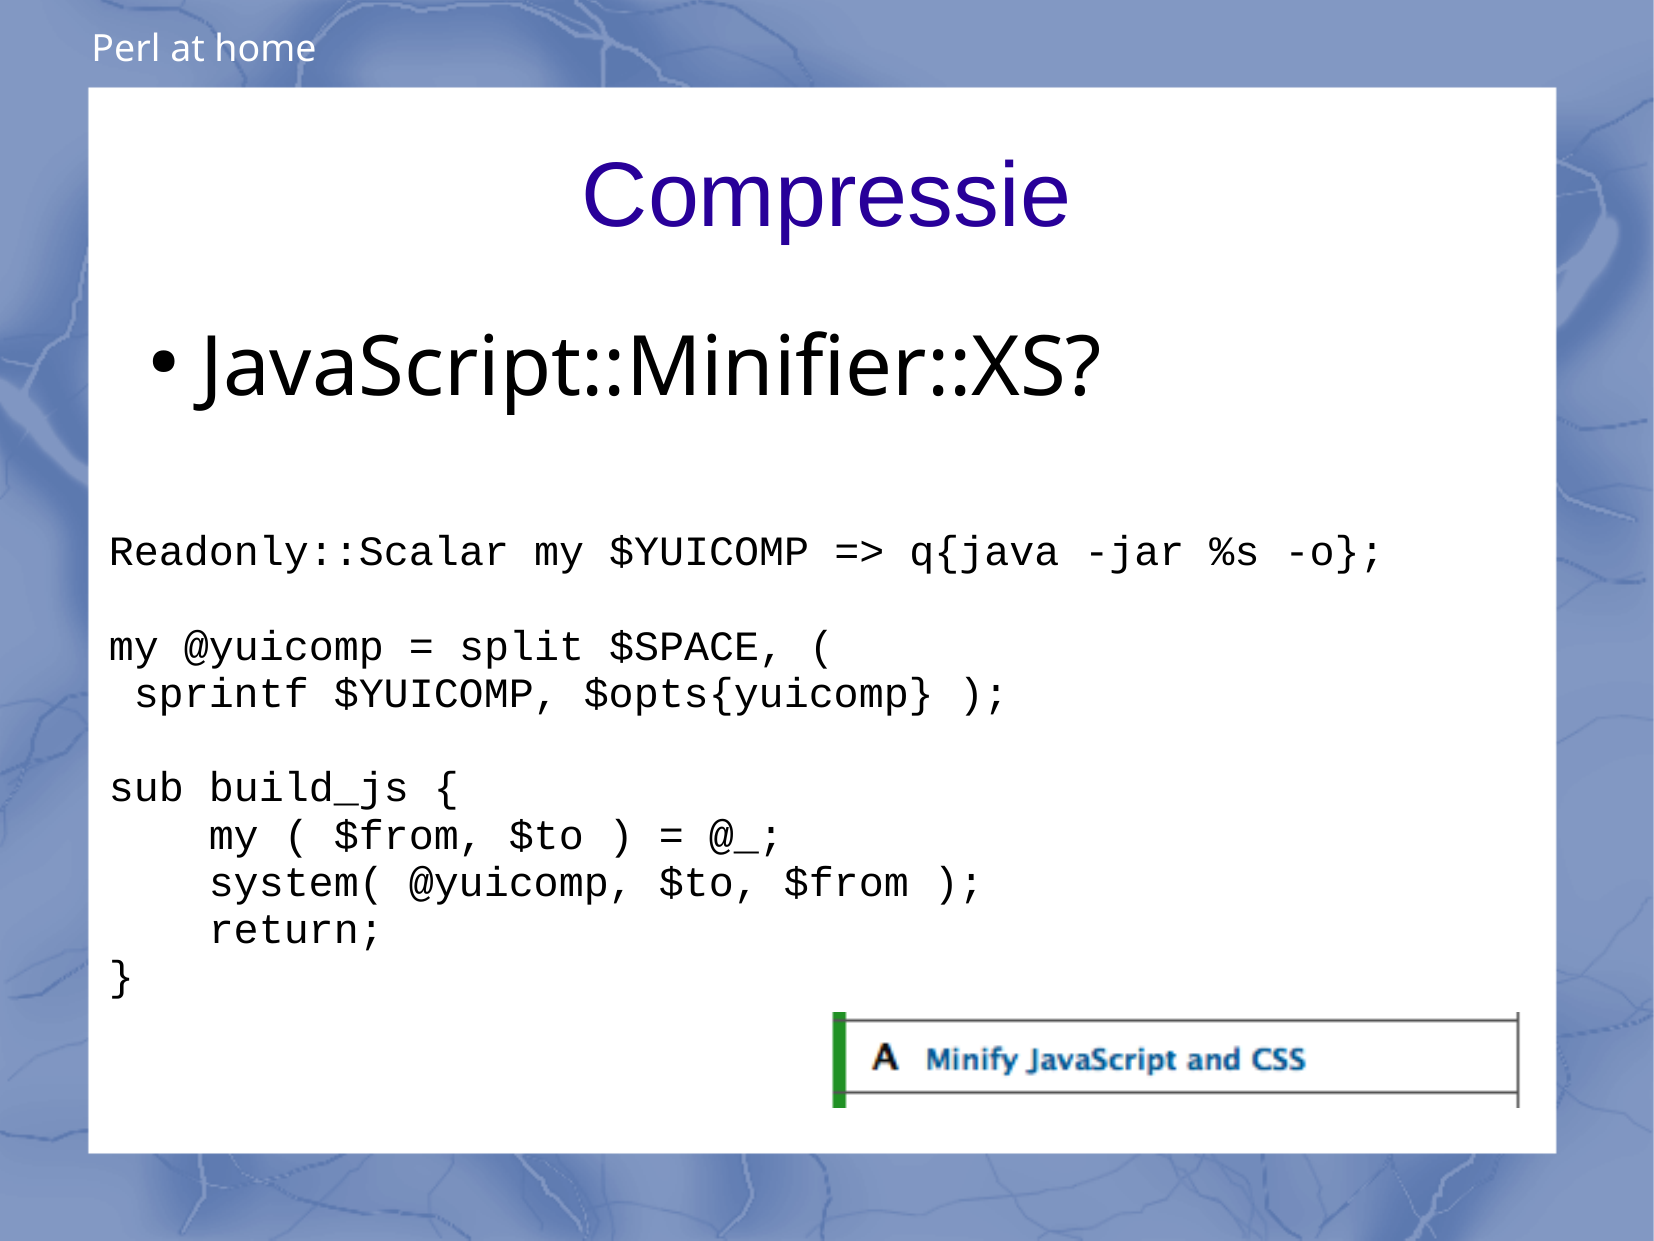

# Compressie
 JavaScript::Minifier::XS?
Readonly::Scalar my $YUICOMP => q{java -jar %s -o};
my @yuicomp = split $SPACE, (
 sprintf $YUICOMP, $opts{yuicomp} );
sub build_js {
 my ( $from, $to ) = @_;
 system( @yuicomp, $to, $from );
 return;
}